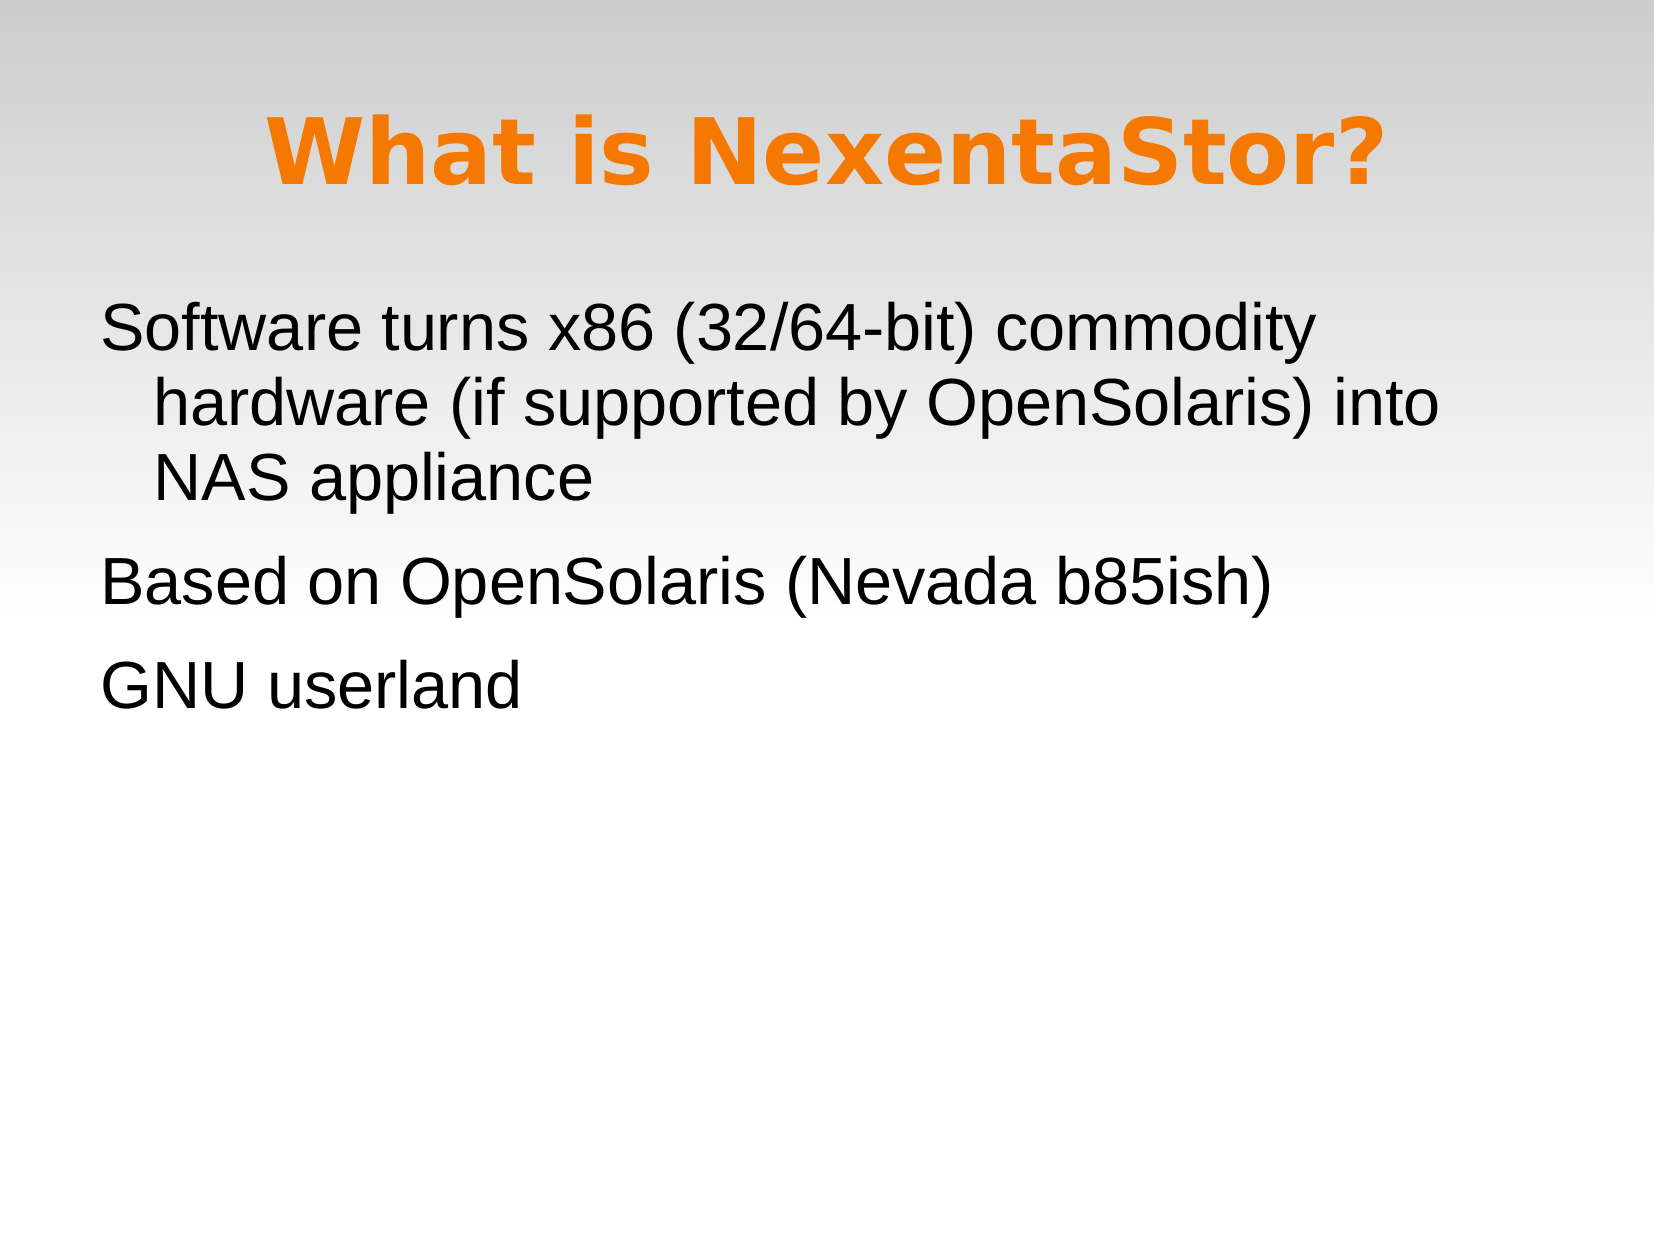

# What is NexentaStor?
Software turns x86 (32/64-bit) commodity hardware (if supported by OpenSolaris) into NAS appliance
Based on OpenSolaris (Nevada b85ish)
GNU userland